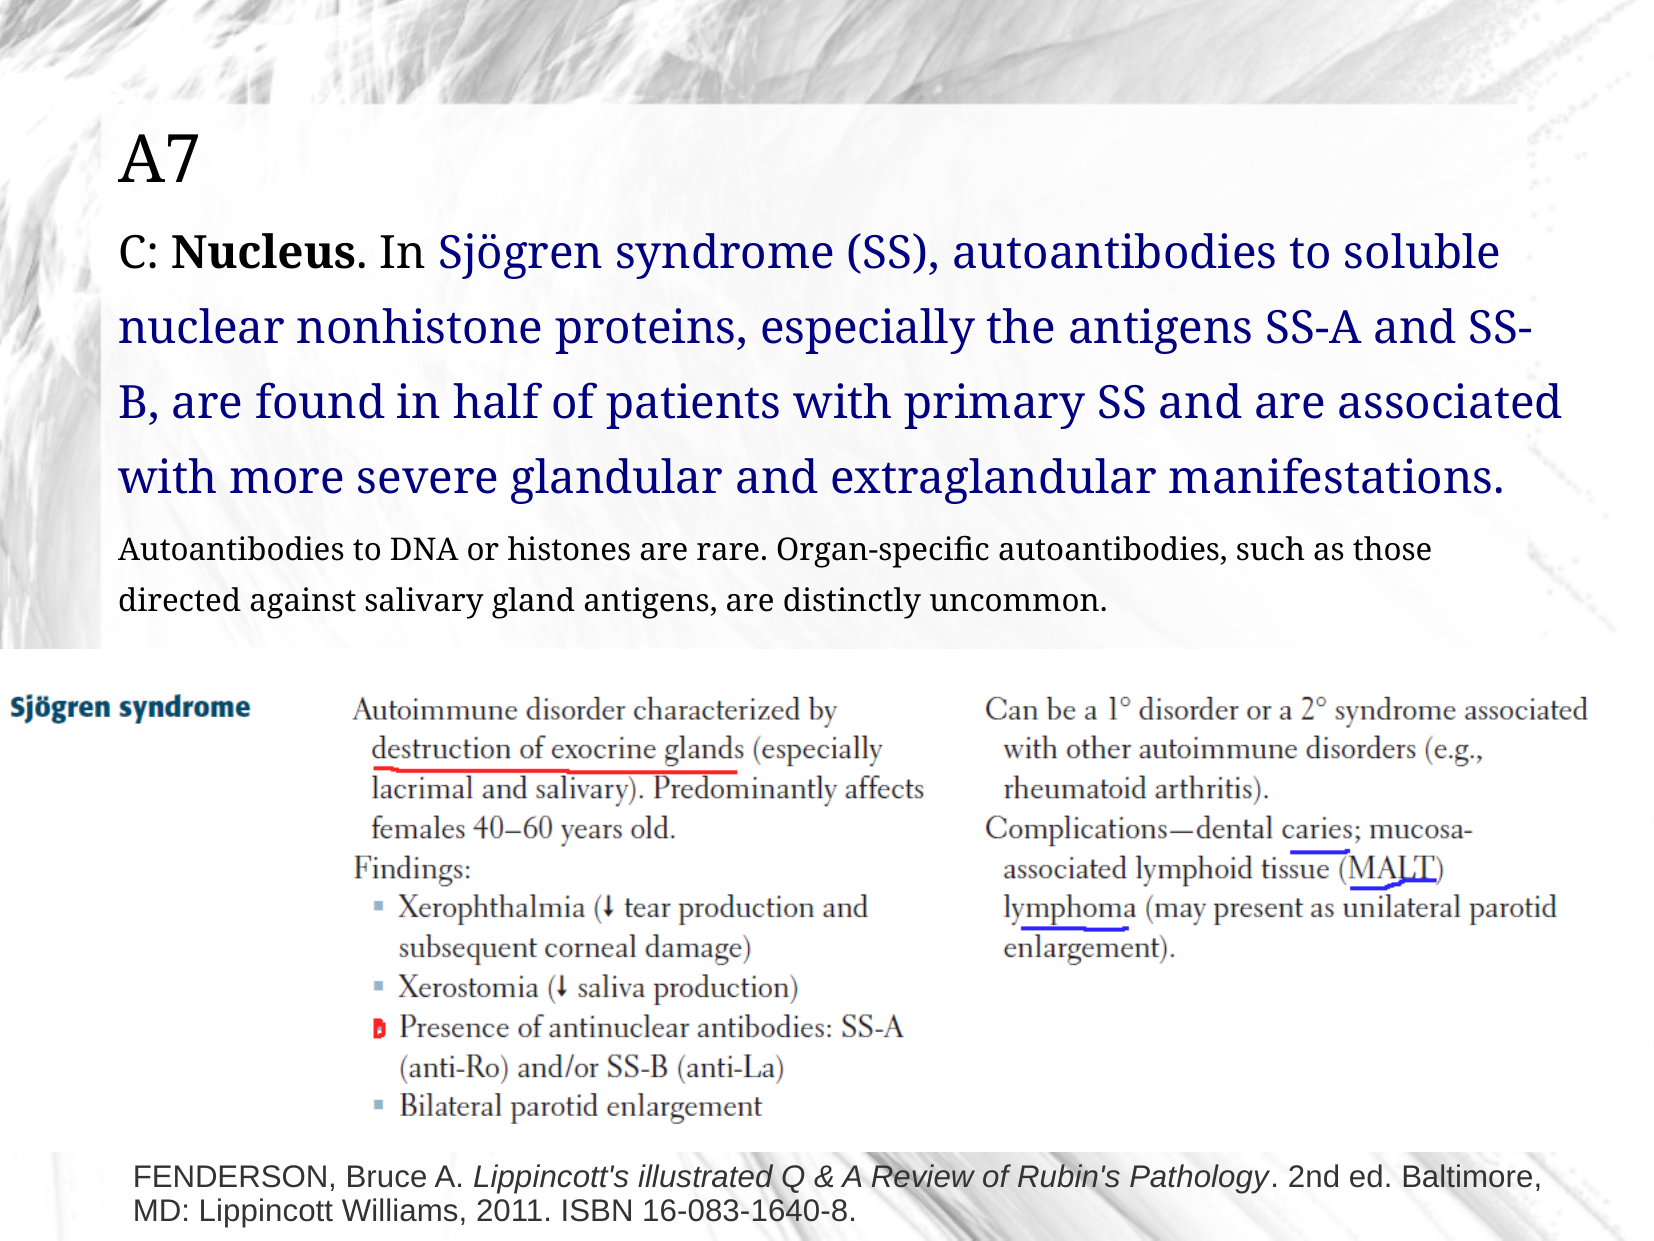

# A7
C: Nucleus. In Sjögren syndrome (SS), autoantibodies to soluble nuclear nonhistone proteins, especially the antigens SS-A and SS-B, are found in half of patients with primary SS and are associated with more severe glandular and extraglandular manifestations.
Autoantibodies to DNA or histones are rare. Organ-specific autoantibodies, such as those directed against salivary gland antigens, are distinctly uncommon.
Autoantibodies to centromere proteins (choice A) are seen in the CREST variant of progressive systemic sclerosis.
Diagnosis: Sjögren syndrome
FENDERSON, Bruce A. Lippincott's illustrated Q & A Review of Rubin's Pathology. 2nd ed. Baltimore, MD: Lippincott Williams, 2011. ISBN 16-083-1640-8.